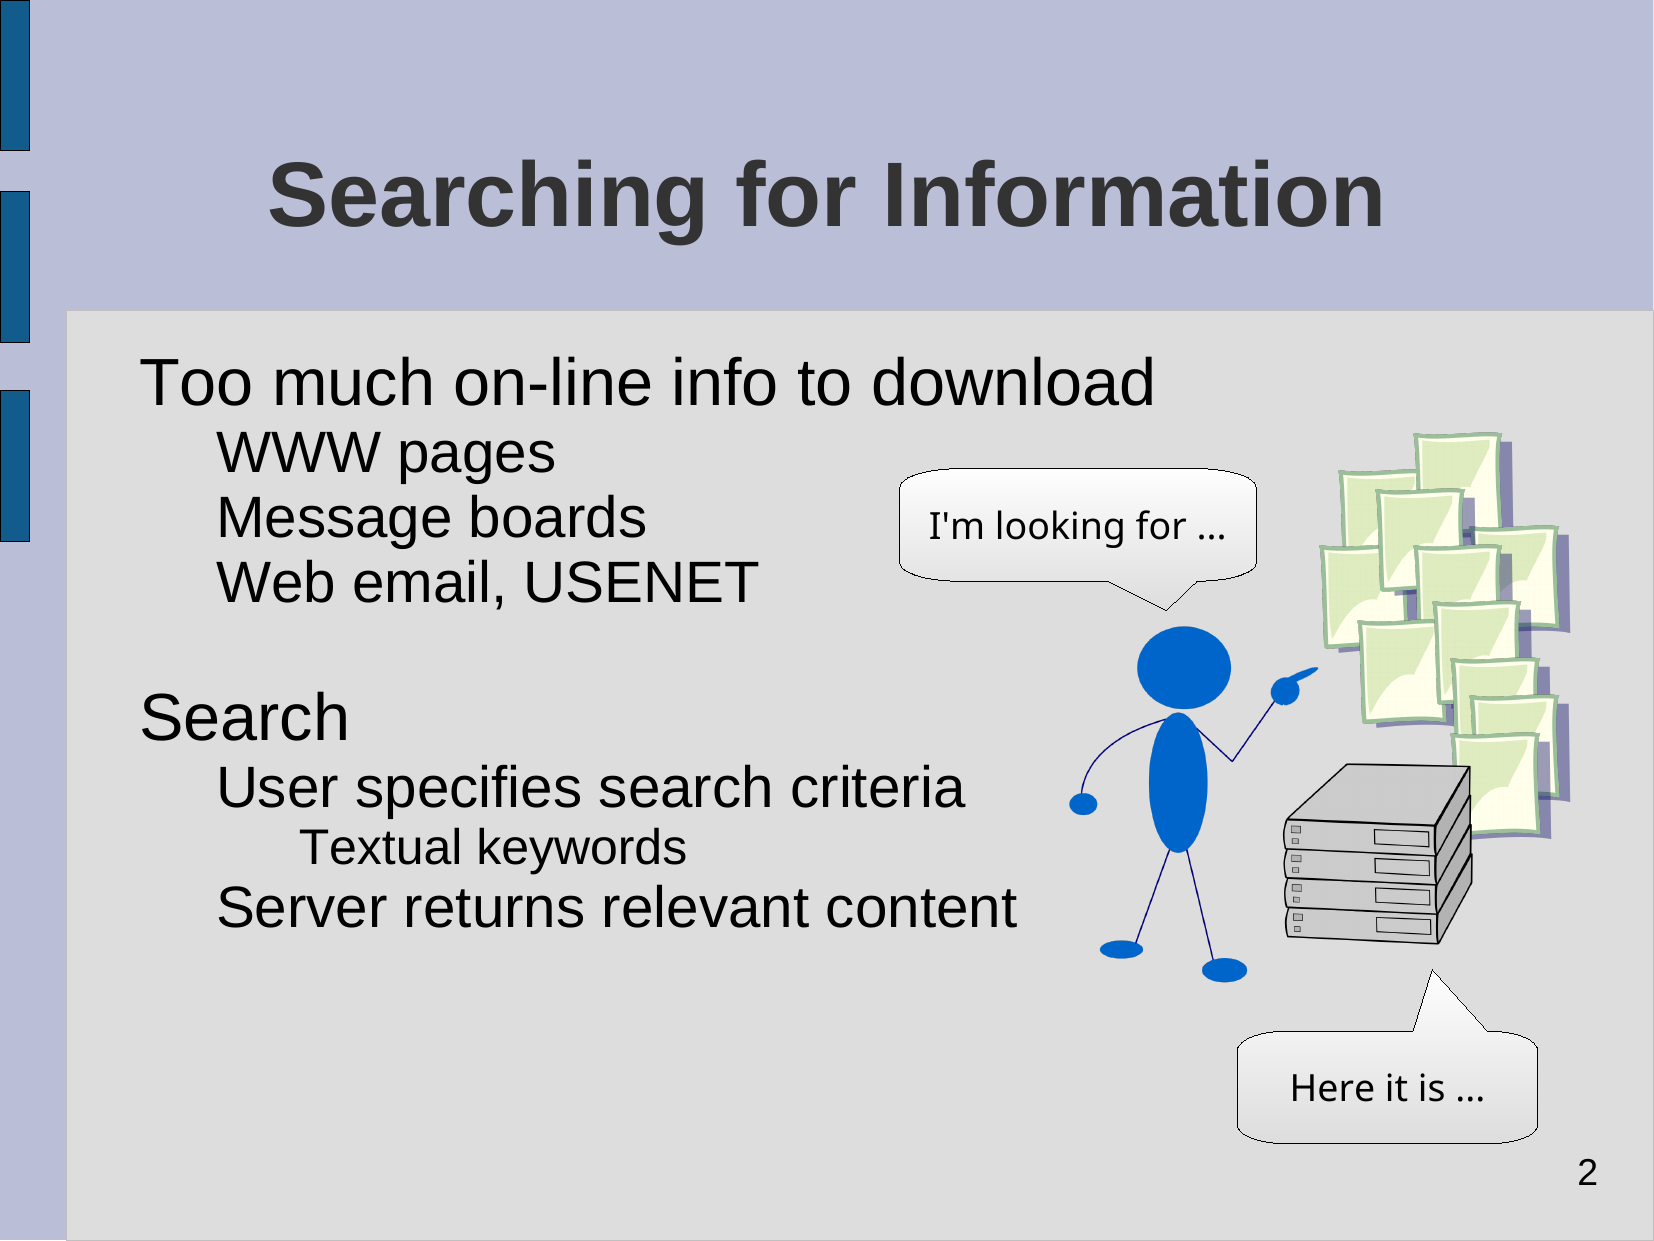

# Searching for Information
Too much on-line info to download
WWW pages
Message boards
Web email, USENET
Search
User specifies search criteria
Textual keywords
Server returns relevant content
I'm looking for ...
Here it is ...